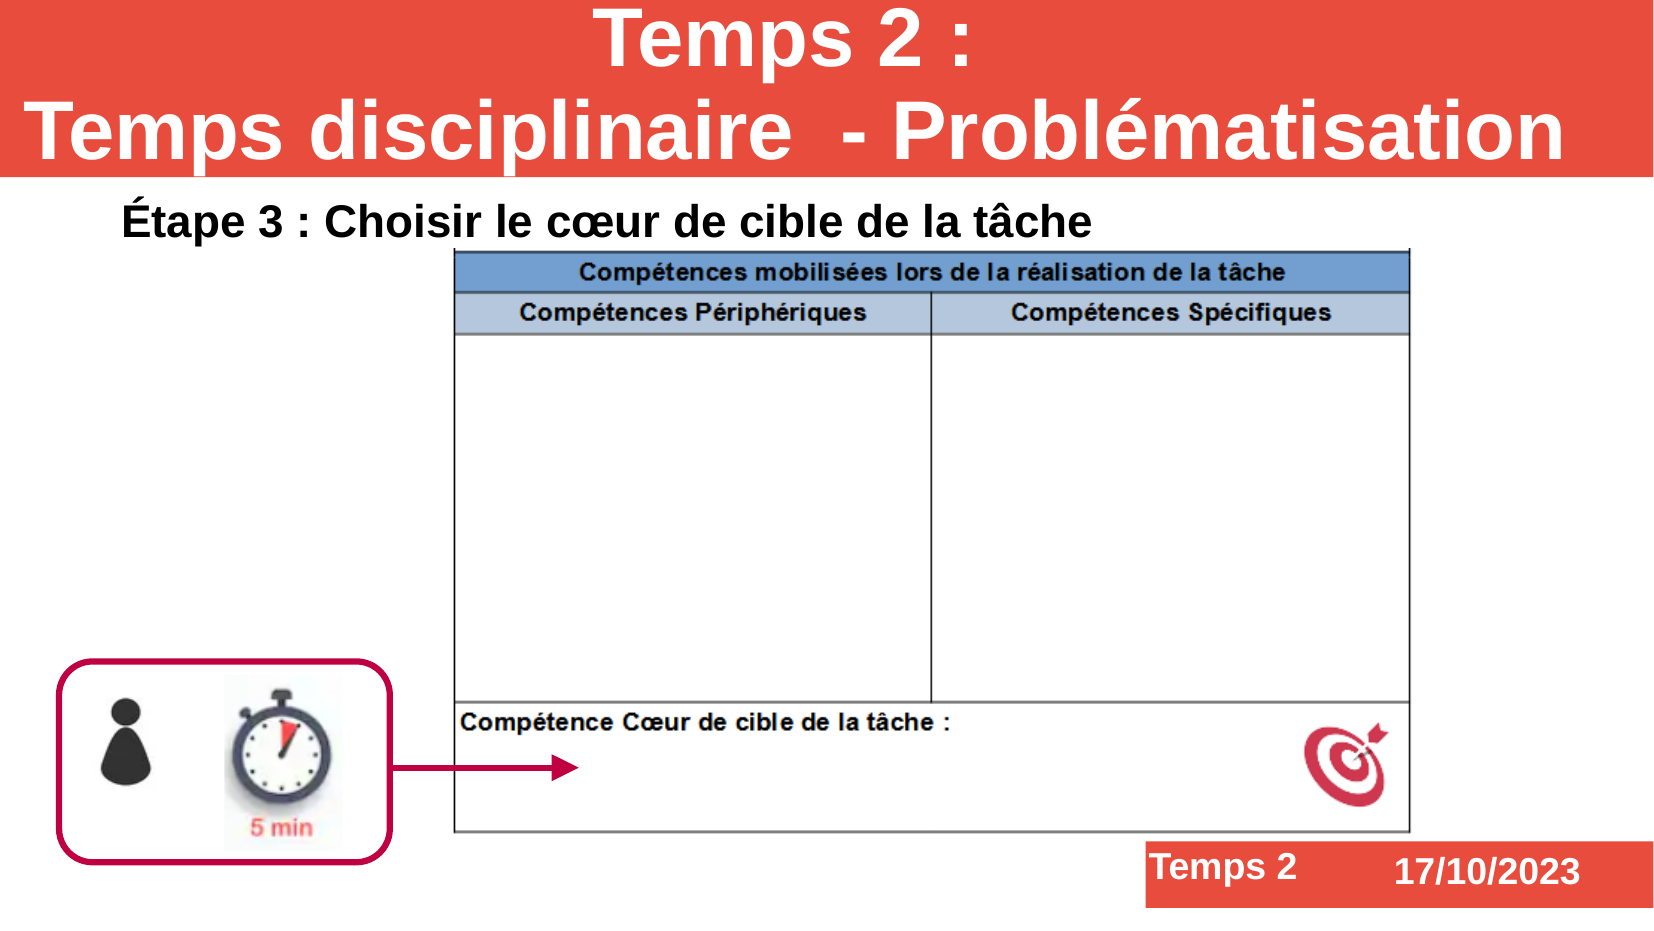

# Temps 2 : Temps disciplinaire - Problématisation
Étape 3 : Choisir le cœur de cible de la tâche
Temps 2